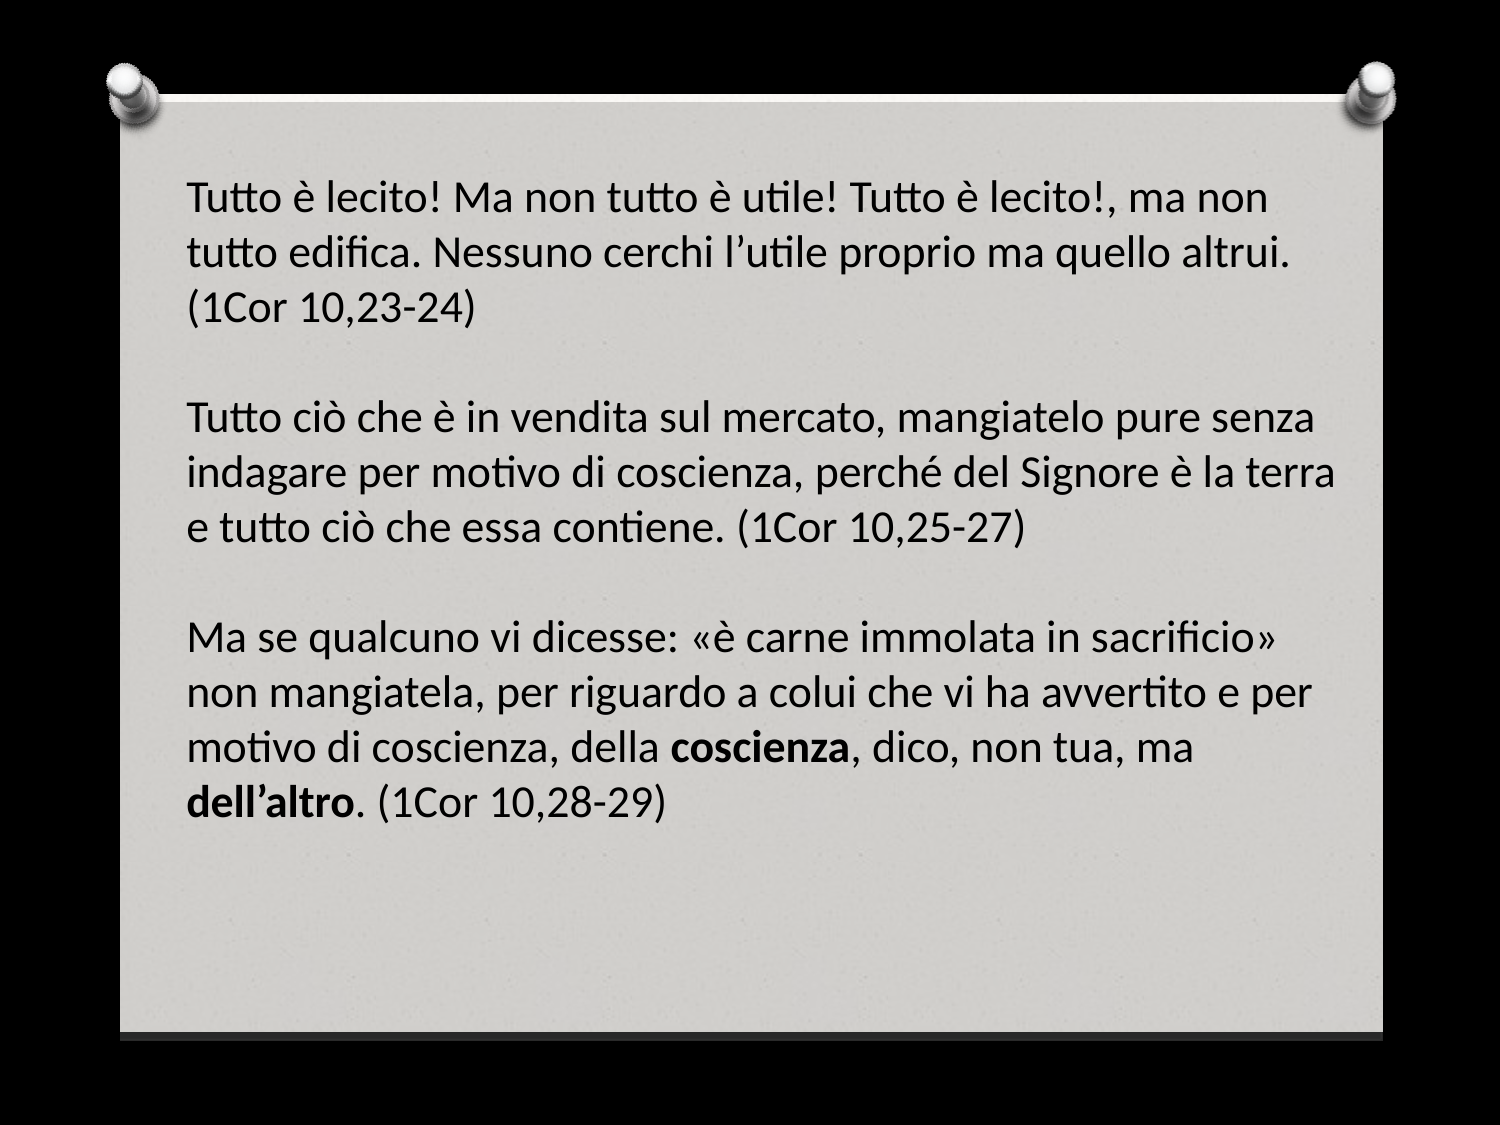

Tutto è lecito! Ma non tutto è utile! Tutto è lecito!, ma non tutto edifica. Nessuno cerchi l’utile proprio ma quello altrui.
(1Cor 10,23-24)
Tutto ciò che è in vendita sul mercato, mangiatelo pure senza indagare per motivo di coscienza, perché del Signore è la terra e tutto ciò che essa contiene. (1Cor 10,25-27)
Ma se qualcuno vi dicesse: «è carne immolata in sacrificio» non mangiatela, per riguardo a colui che vi ha avvertito e per motivo di coscienza, della coscienza, dico, non tua, ma dell’altro. (1Cor 10,28-29)